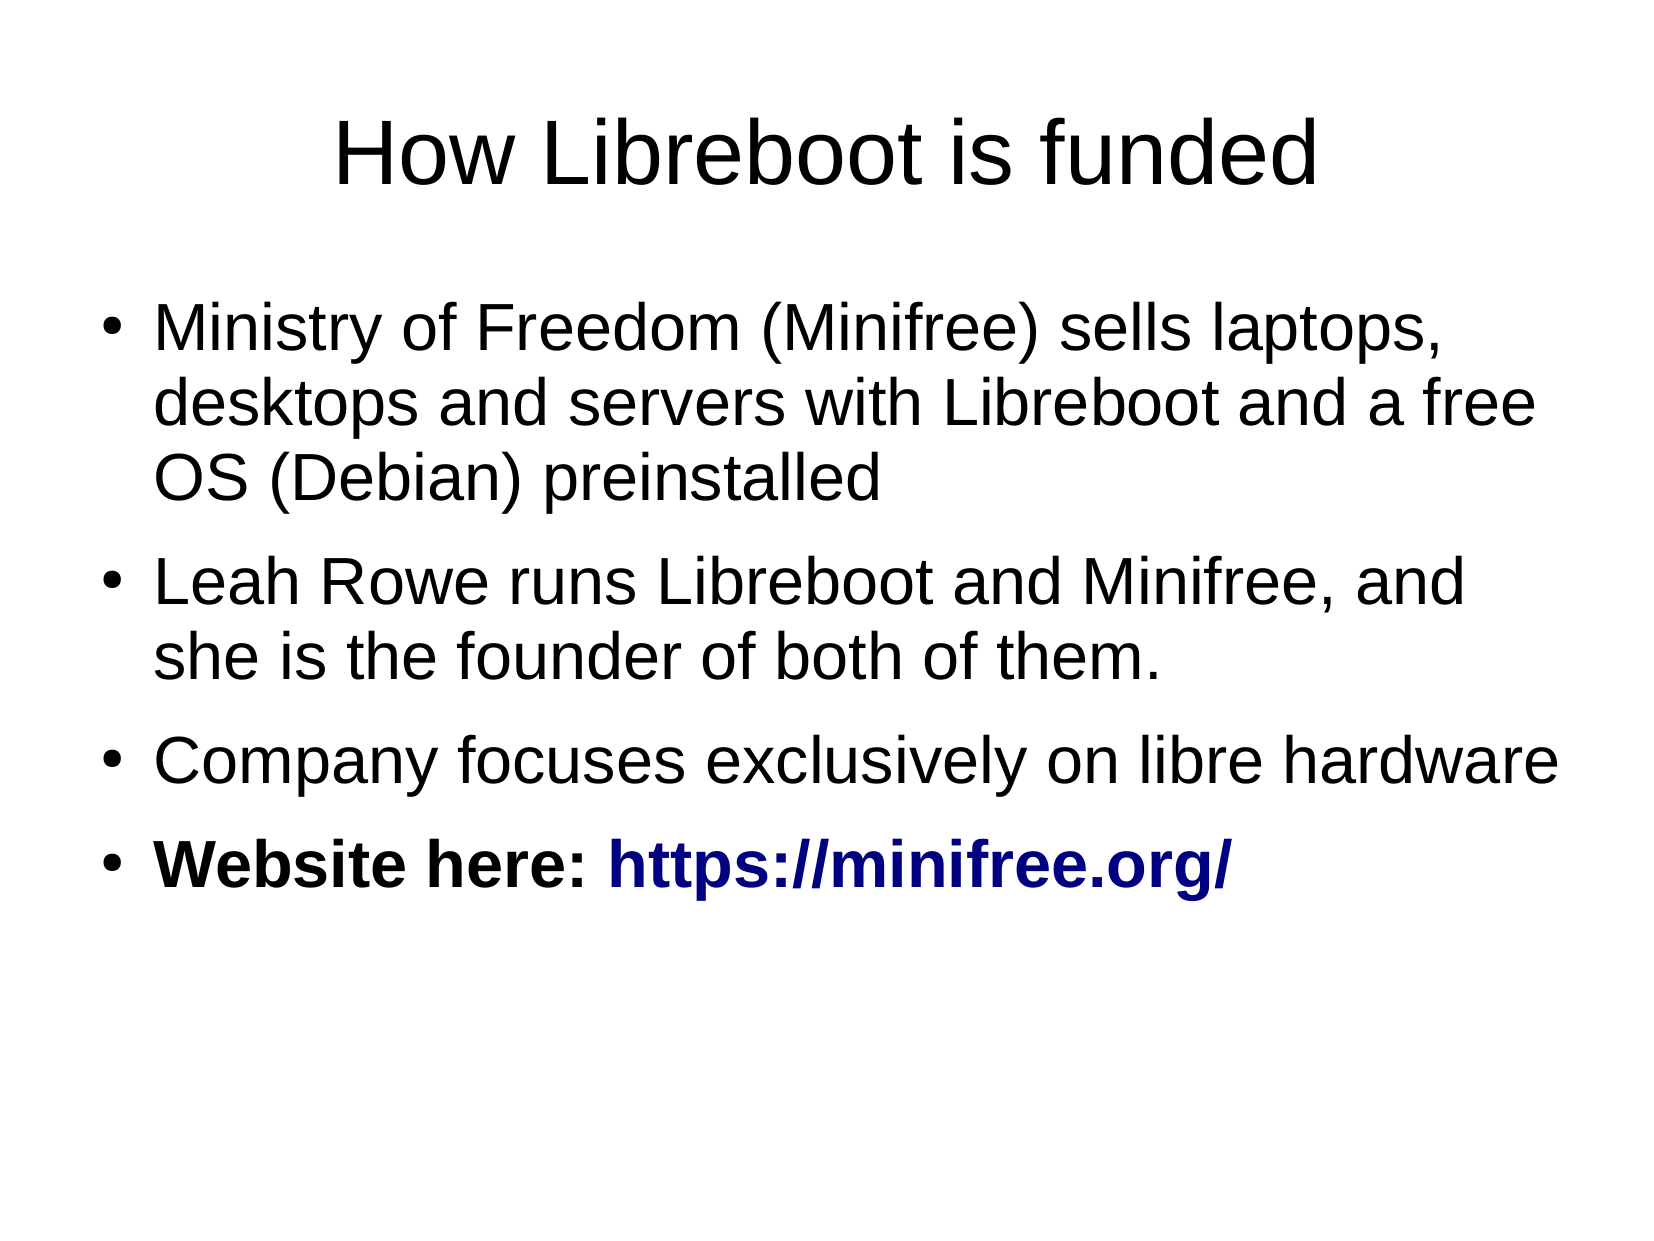

# How Libreboot is funded
Ministry of Freedom (Minifree) sells laptops, desktops and servers with Libreboot and a free OS (Debian) preinstalled
Leah Rowe runs Libreboot and Minifree, and she is the founder of both of them.
Company focuses exclusively on libre hardware
Website here: https://minifree.org/